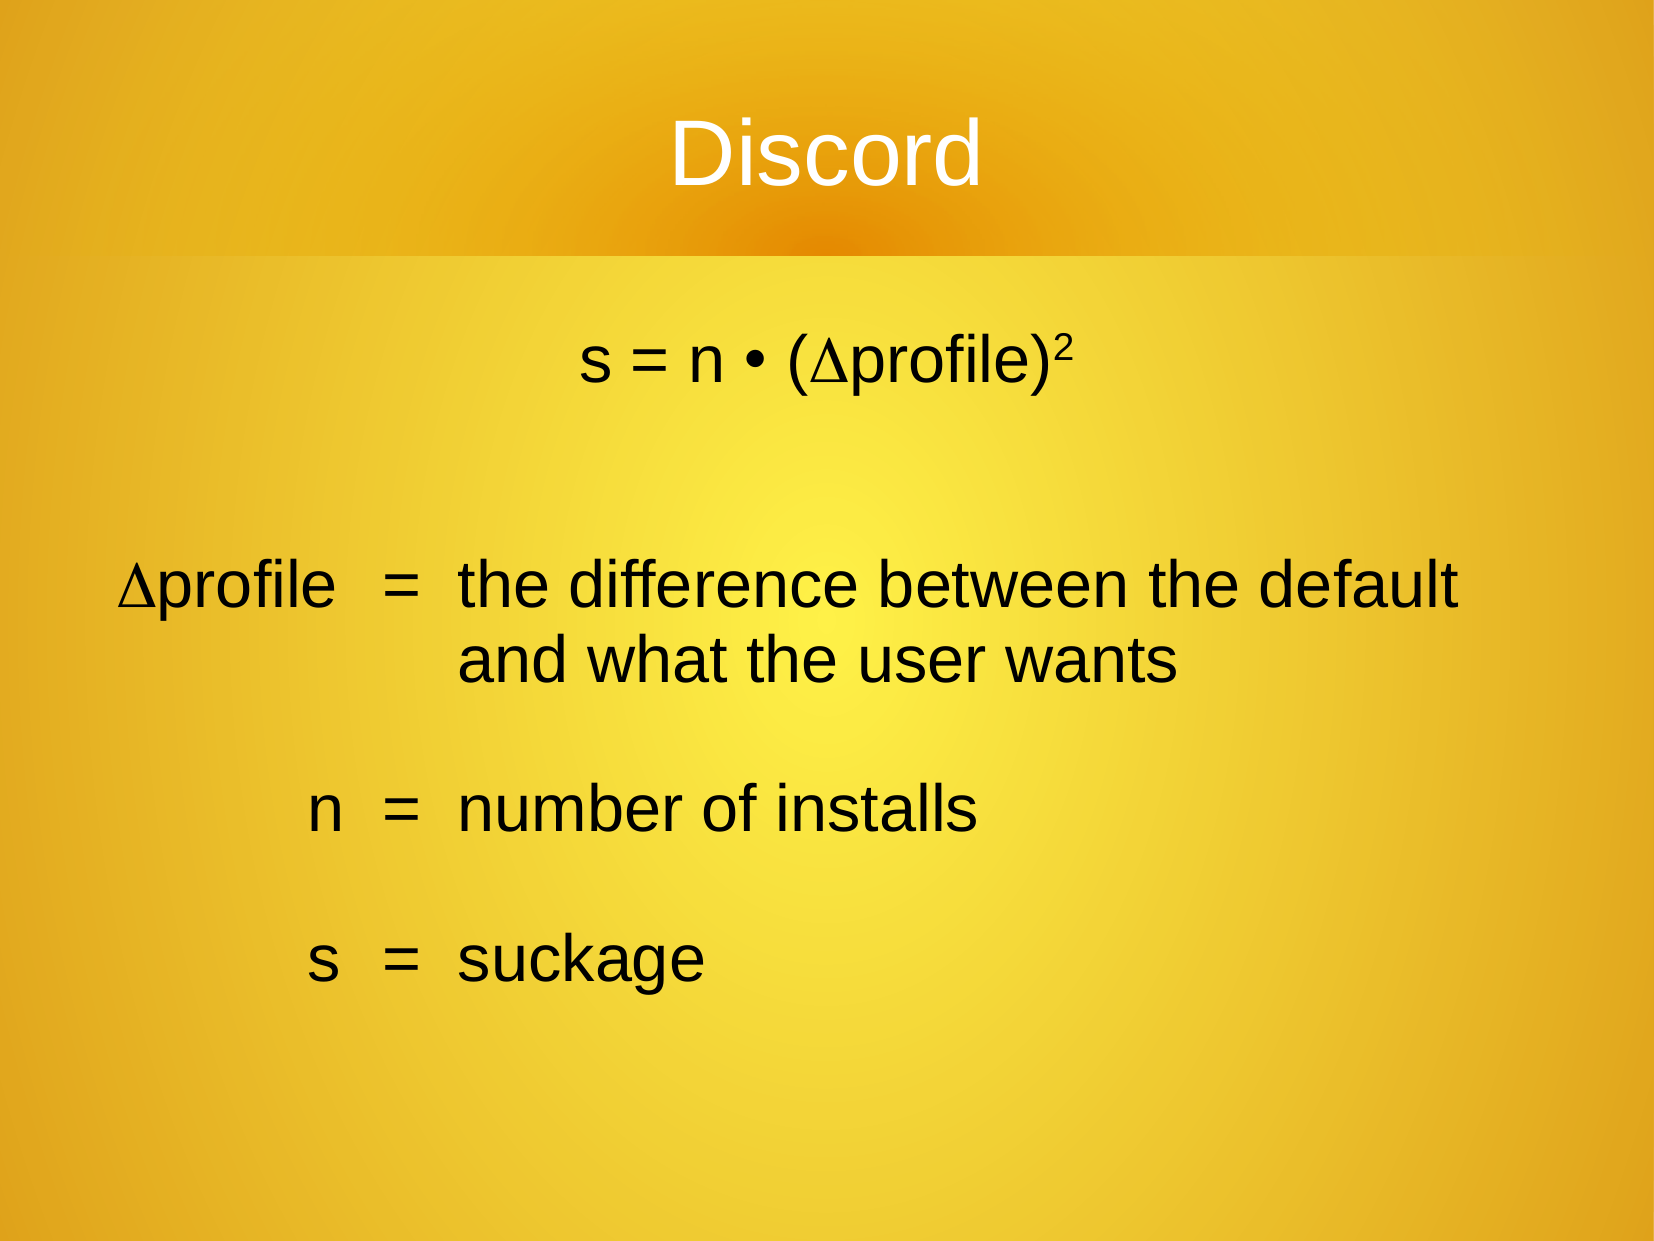

# Discord
s = n • (Δprofile)2
 Δprofile	= 	the difference between the default
					and what the user wants
			n	=	number of installs
			s	=	suckage